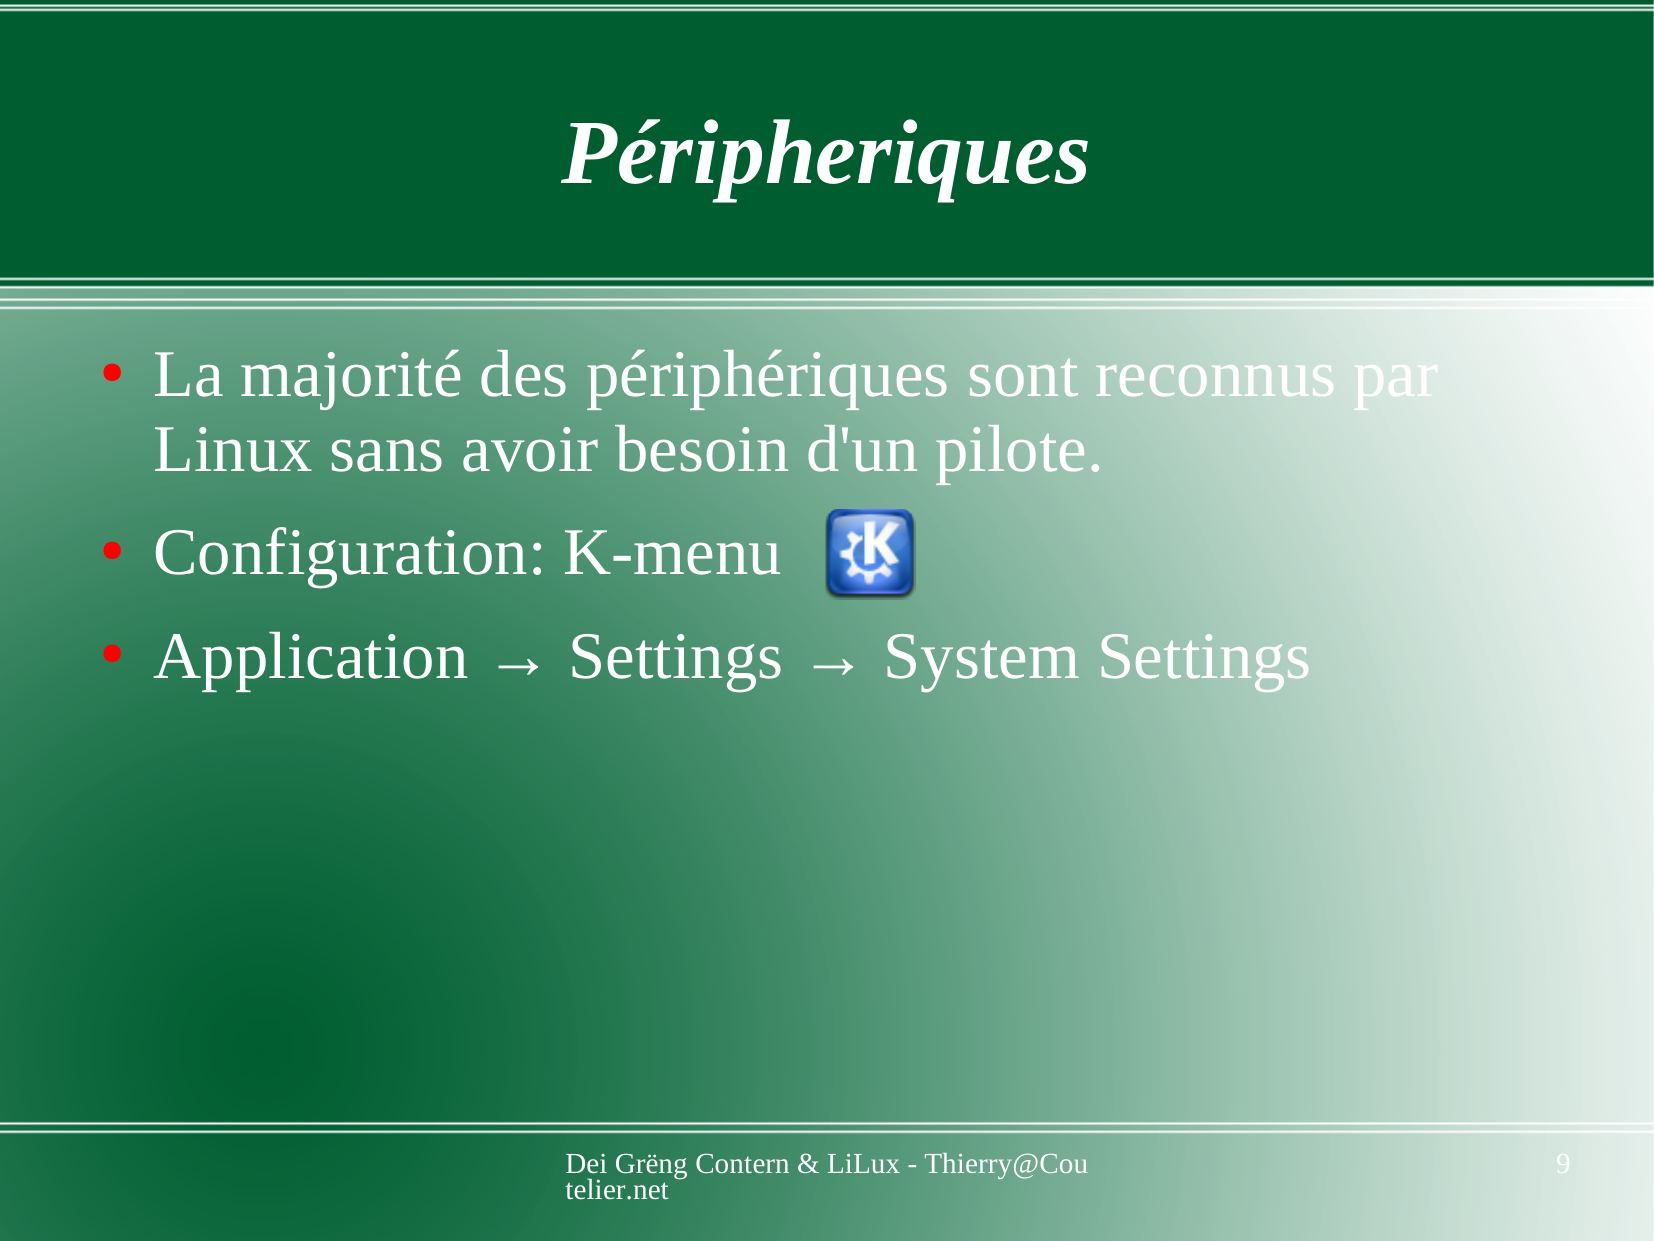

# Péripheriques
La majorité des périphériques sont reconnus par Linux sans avoir besoin d'un pilote.
Configuration: K-menu
Application → Settings → System Settings
Dei Grëng Contern & LiLux - Thierry@Coutelier.net
9